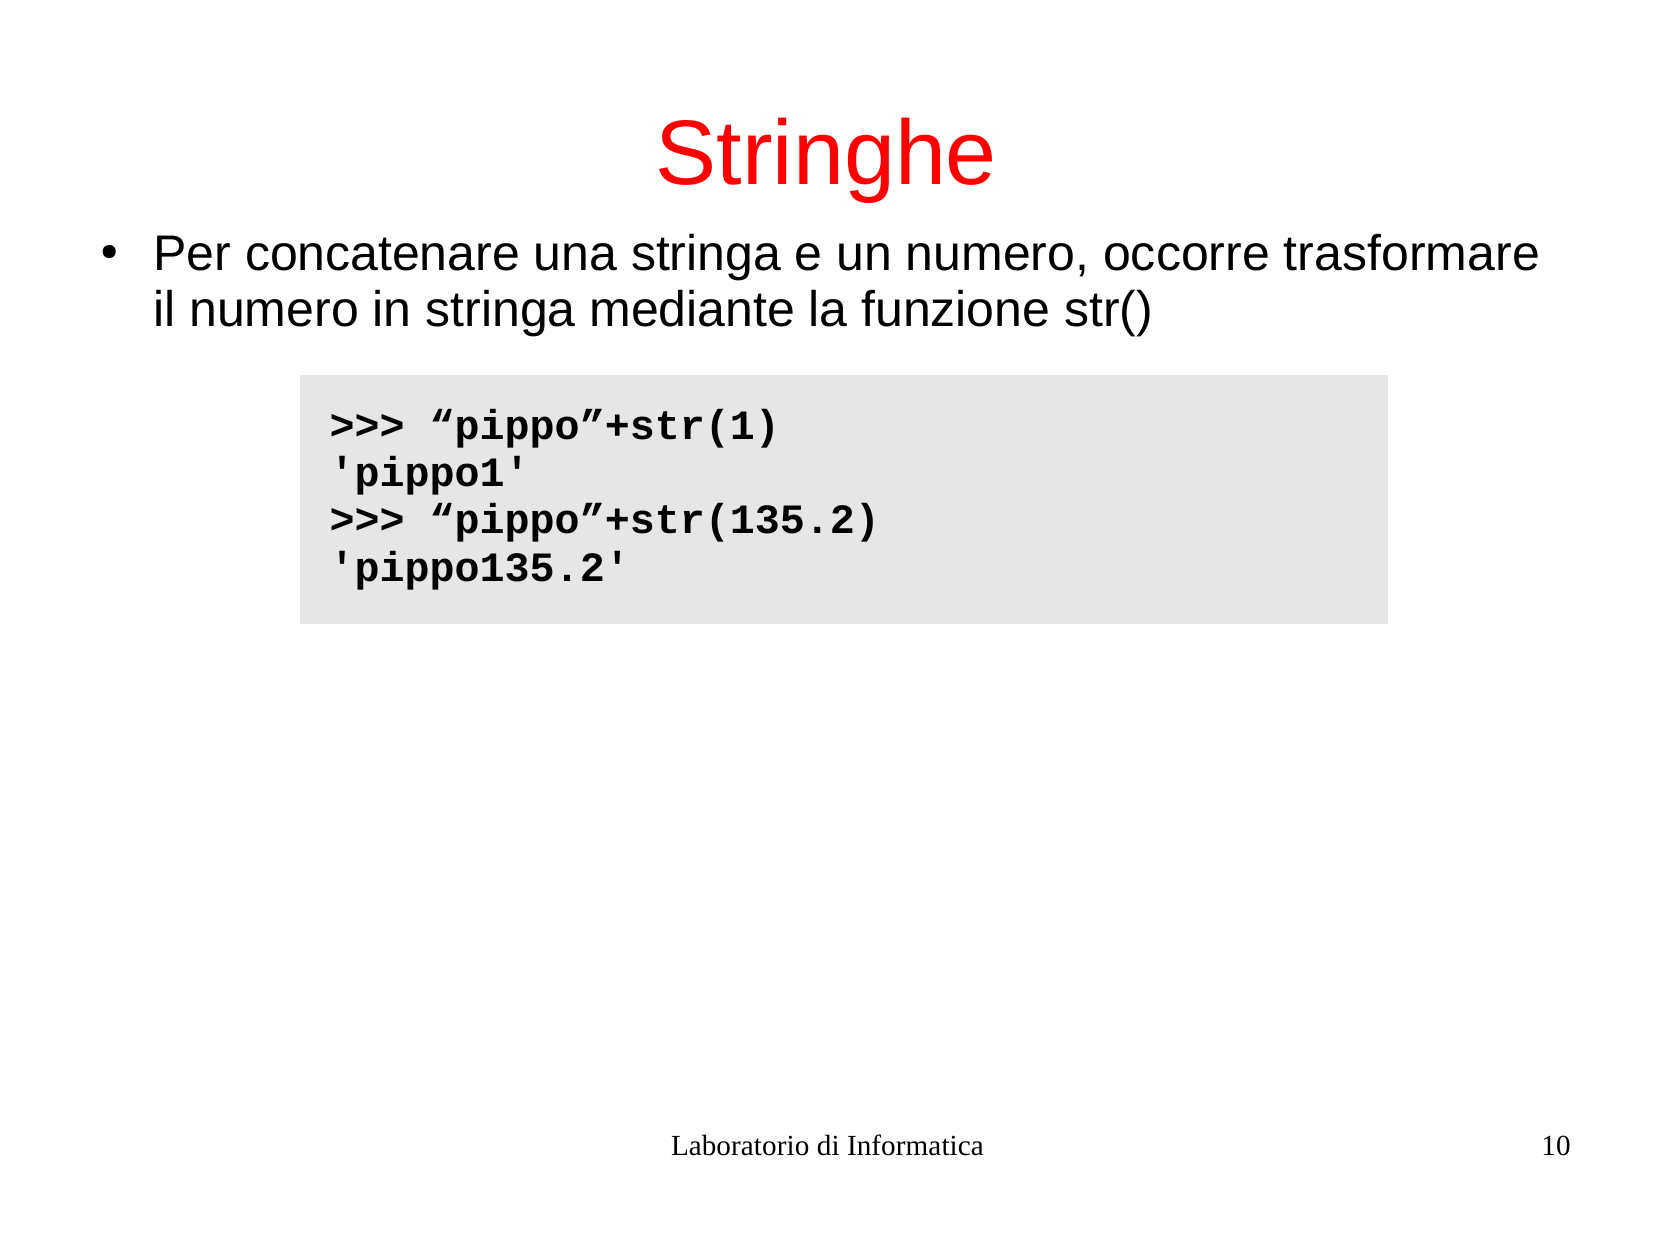

# Stringhe
Per concatenare una stringa e un numero, occorre trasformare il numero in stringa mediante la funzione str()
>>> “pippo”+str(1)
'pippo1'
>>> “pippo”+str(135.2)
'pippo135.2'
Laboratorio di Informatica
10